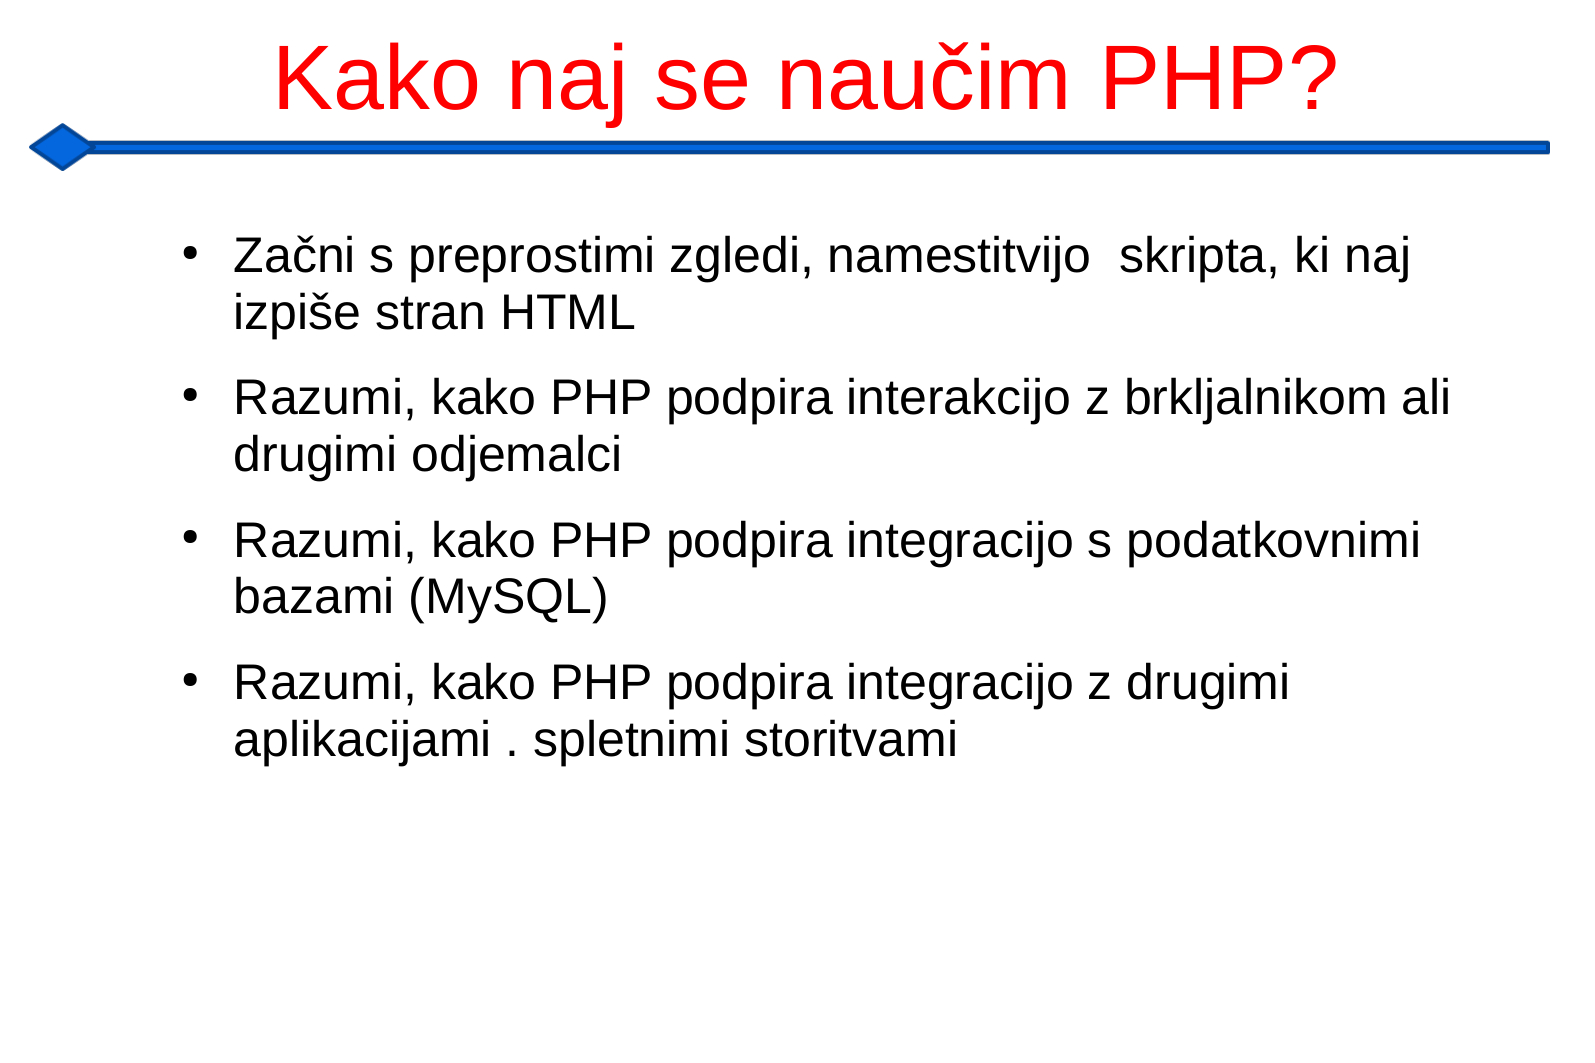

# Kako naj se naučim PHP?
Začni s preprostimi zgledi, namestitvijo skripta, ki naj izpiše stran HTML
Razumi, kako PHP podpira interakcijo z brkljalnikom ali drugimi odjemalci
Razumi, kako PHP podpira integracijo s podatkovnimi bazami (MySQL)
Razumi, kako PHP podpira integracijo z drugimi aplikacijami . spletnimi storitvami